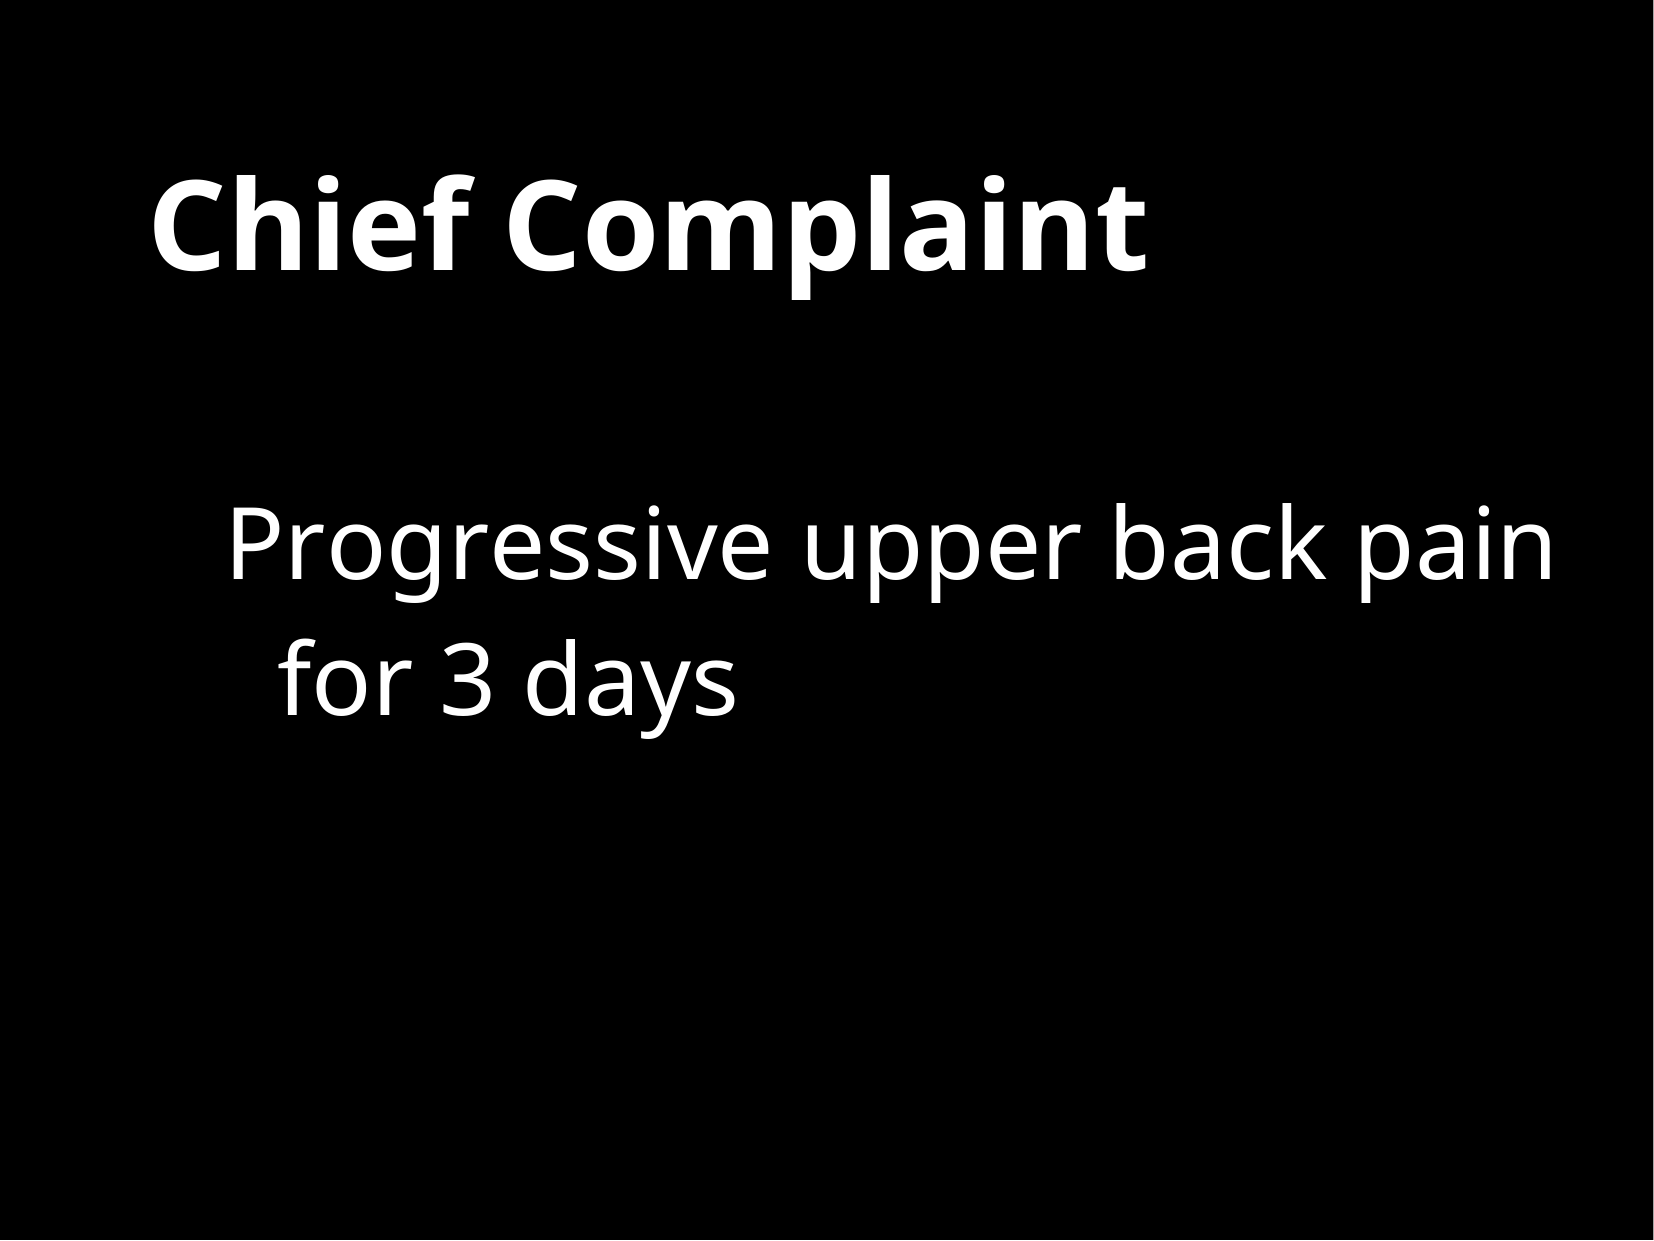

# Chief Complaint
Progressive upper back pain for 3 days